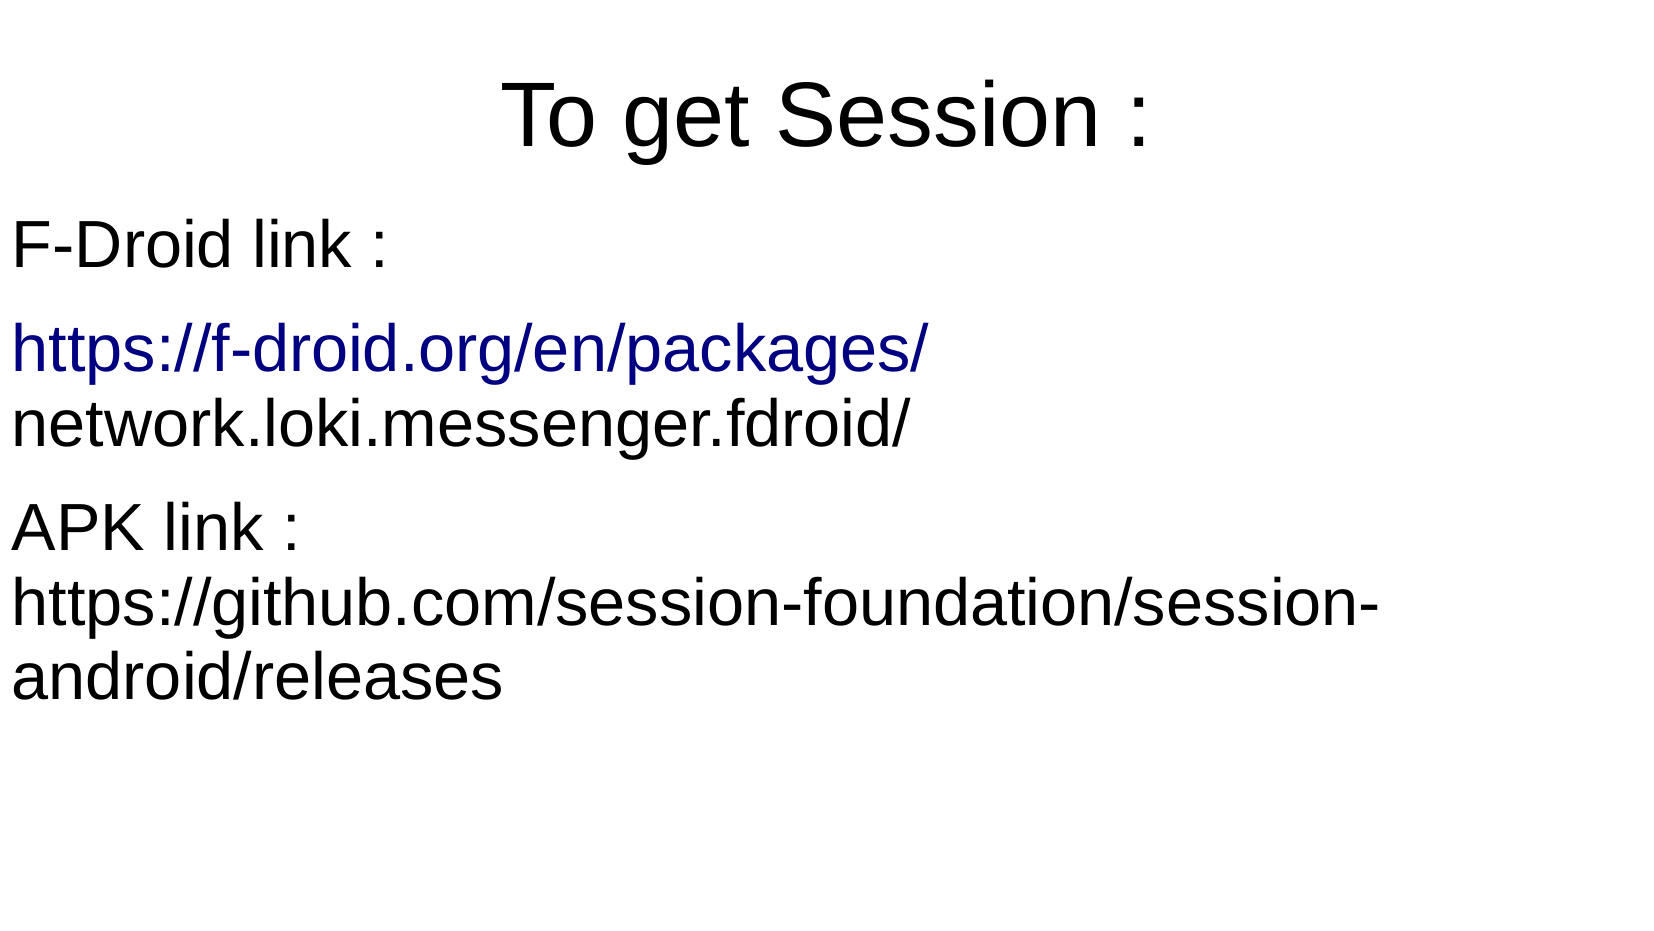

# To get Session :
F-Droid link :
https://f-droid.org/en/packages/ network.loki.messenger.fdroid/
APK link :
https://github.com/session-foundation/session-android/releases